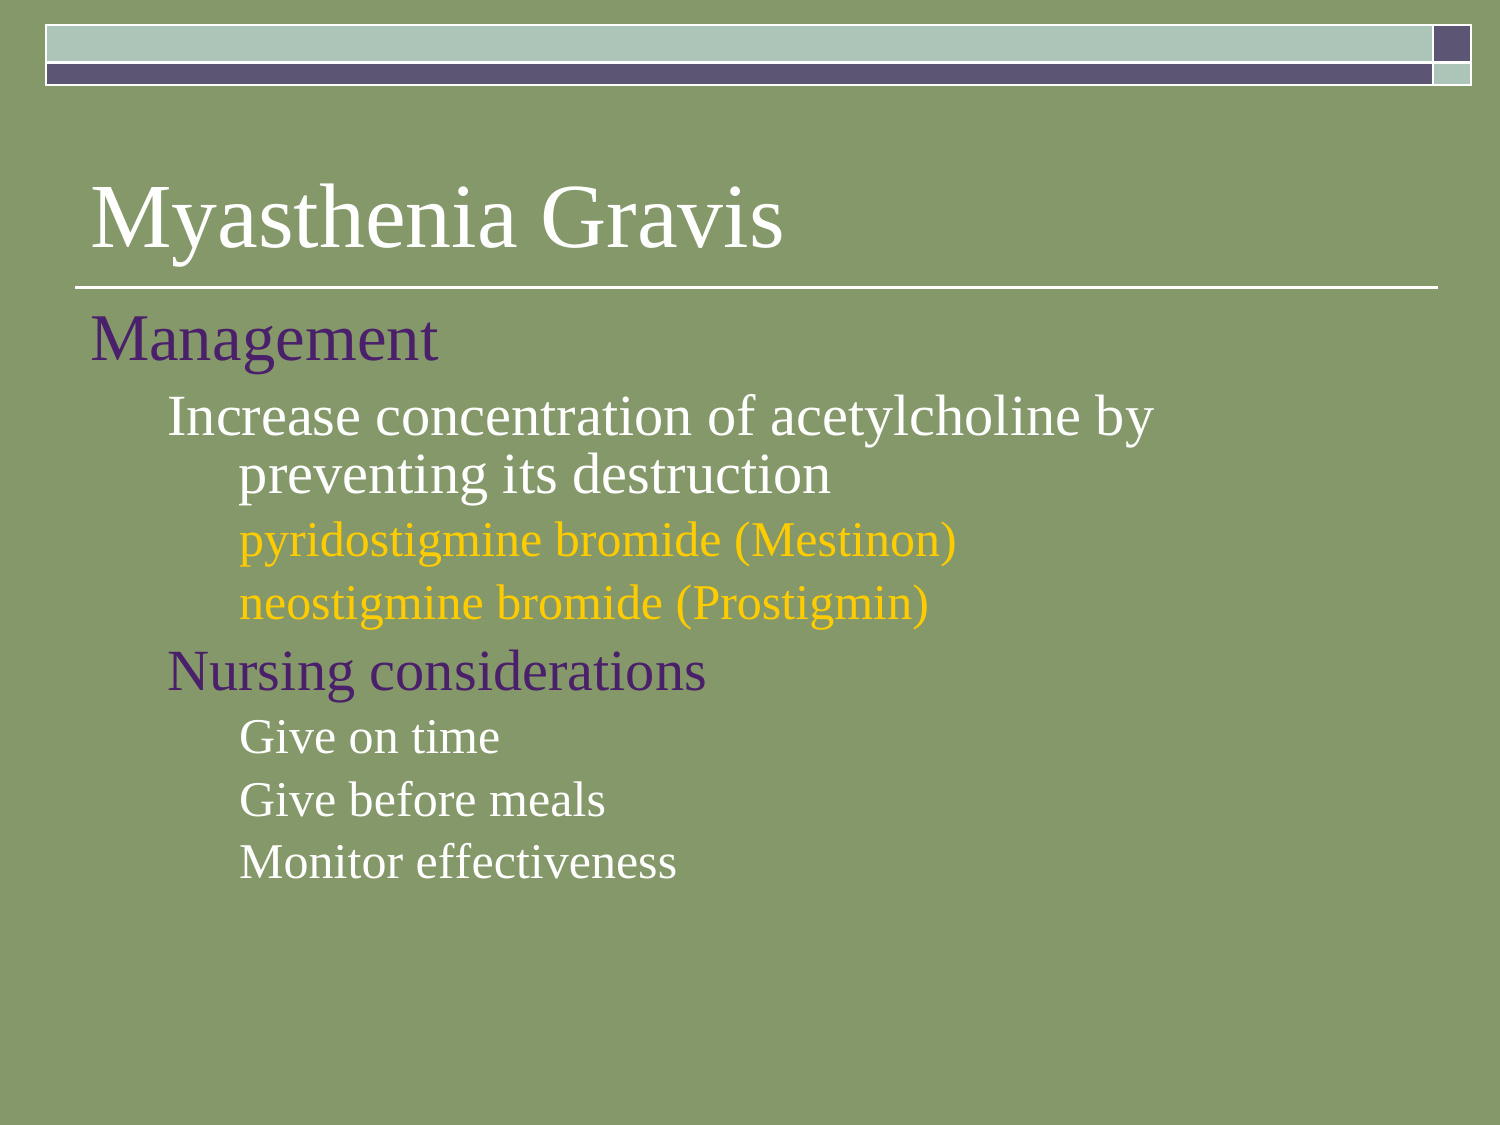

# Myasthenia Gravis
Management
Increase concentration of acetylcholine by preventing its destruction
pyridostigmine bromide (Mestinon)
neostigmine bromide (Prostigmin)
Nursing considerations
Give on time
Give before meals
Monitor effectiveness